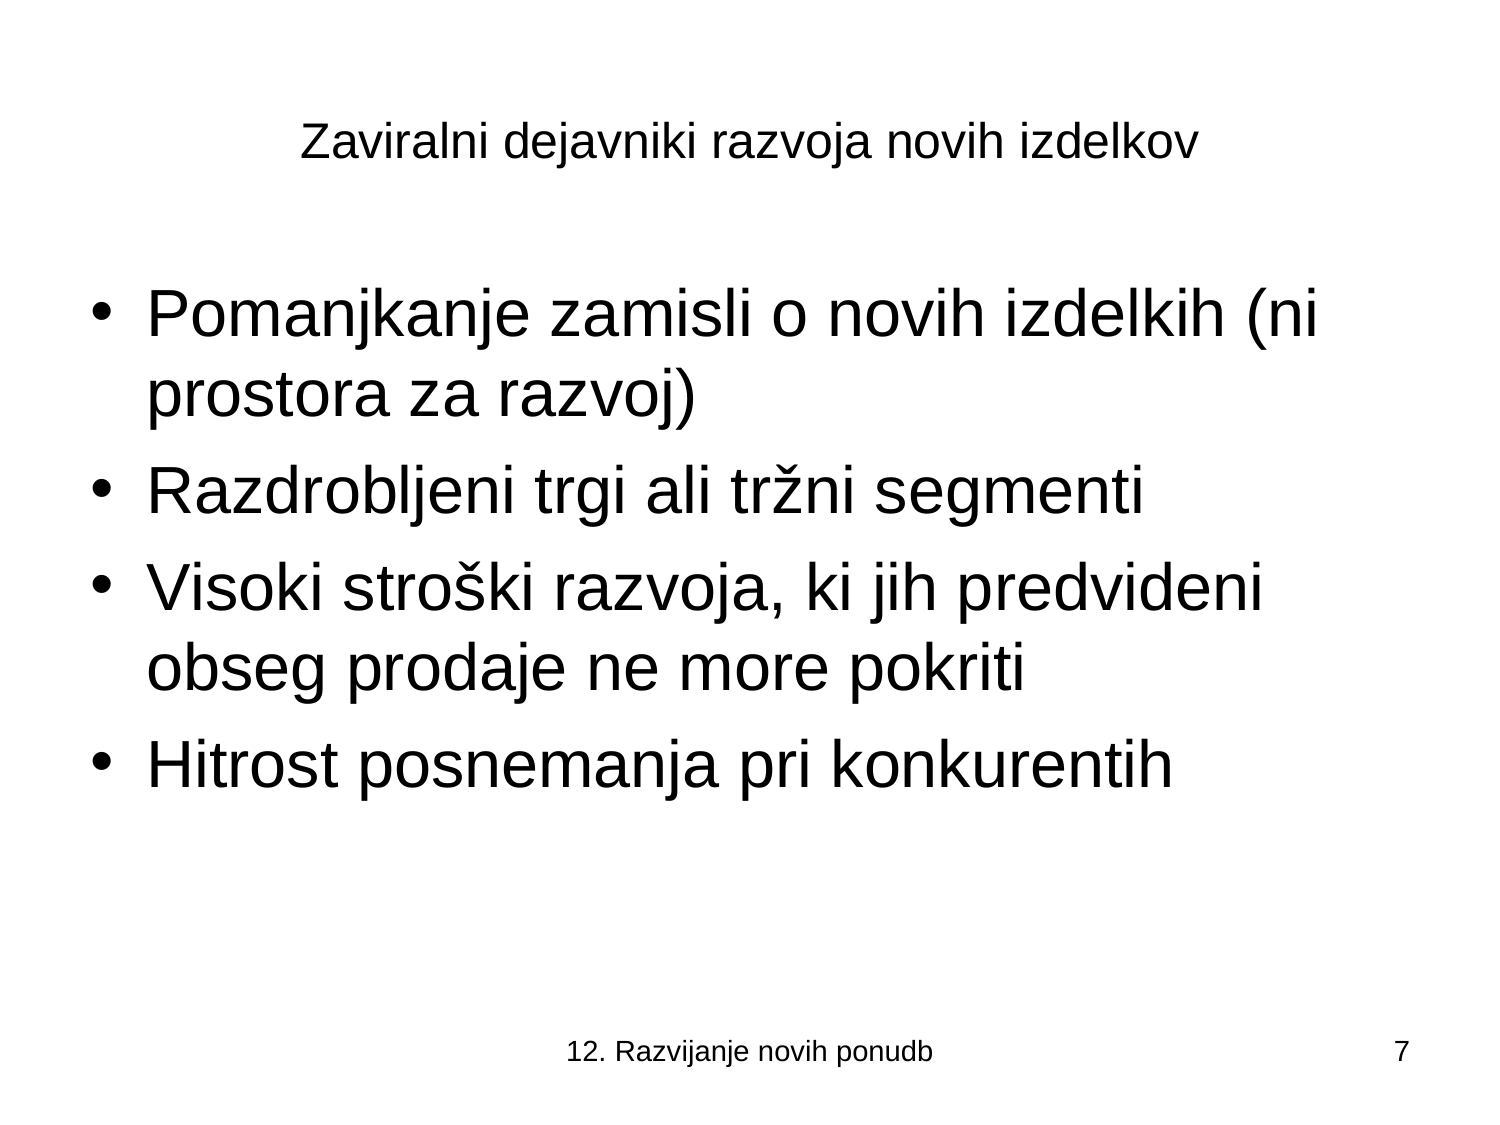

# Zaviralni dejavniki razvoja novih izdelkov
Pomanjkanje zamisli o novih izdelkih (ni prostora za razvoj)
Razdrobljeni trgi ali tržni segmenti
Visoki stroški razvoja, ki jih predvideni obseg prodaje ne more pokriti
Hitrost posnemanja pri konkurentih
12. Razvijanje novih ponudb